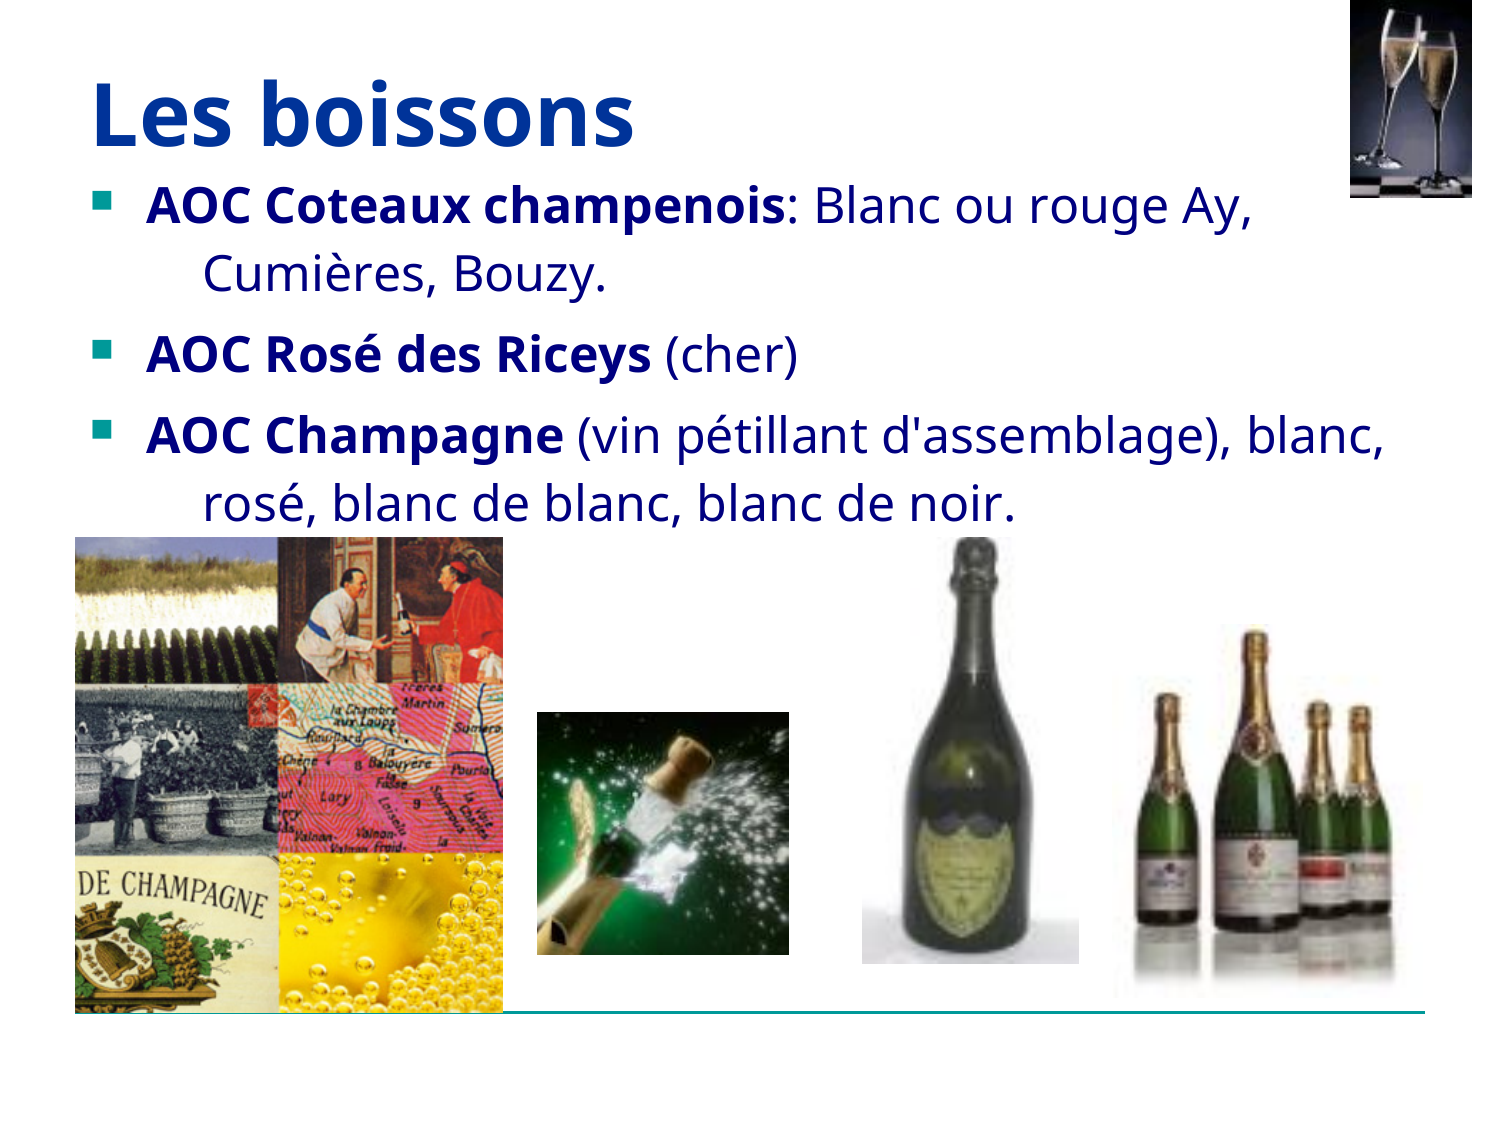

# Les boissons
AOC Coteaux champenois: Blanc ou rouge Ay, Cumières, Bouzy.
AOC Rosé des Riceys (cher)
AOC Champagne (vin pétillant d'assemblage), blanc, rosé, blanc de blanc, blanc de noir.